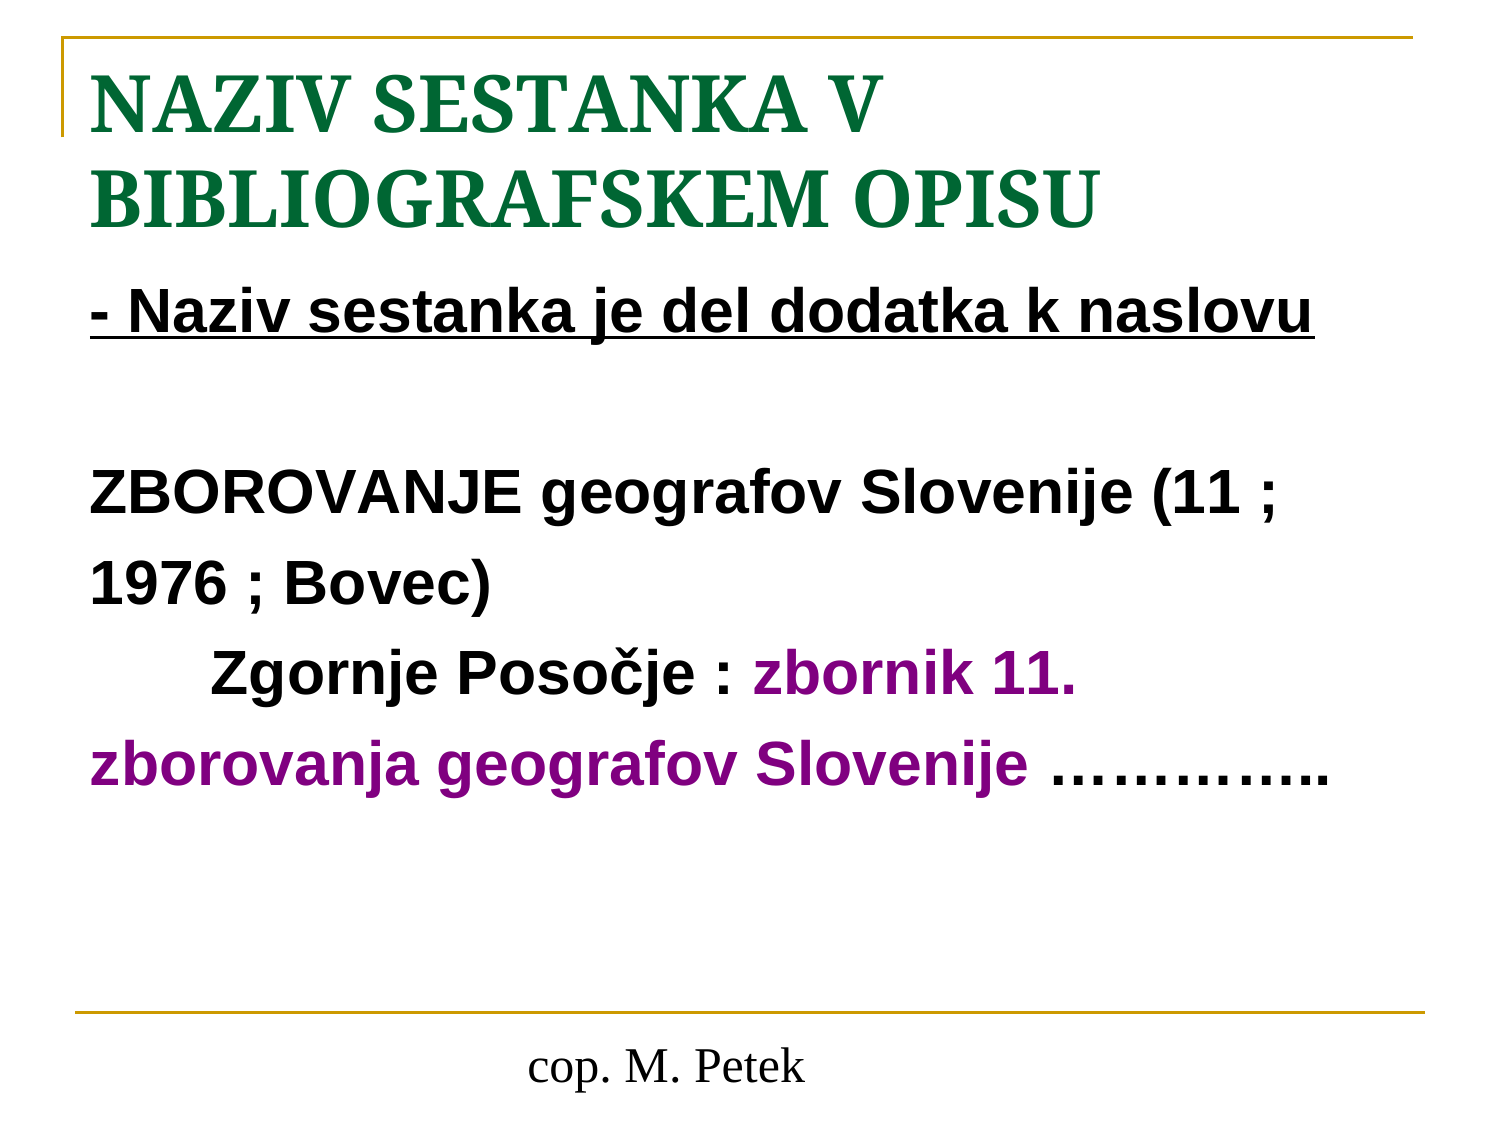

# NAZIV SESTANKA V BIBLIOGRAFSKEM OPISU
- Naziv sestanka je del dodatka k naslovu
ZBOROVANJE geografov Slovenije (11 ;
1976 ; Bovec)
 Zgornje Posočje : zbornik 11.
zborovanja geografov Slovenije …………..
cop. M. Petek